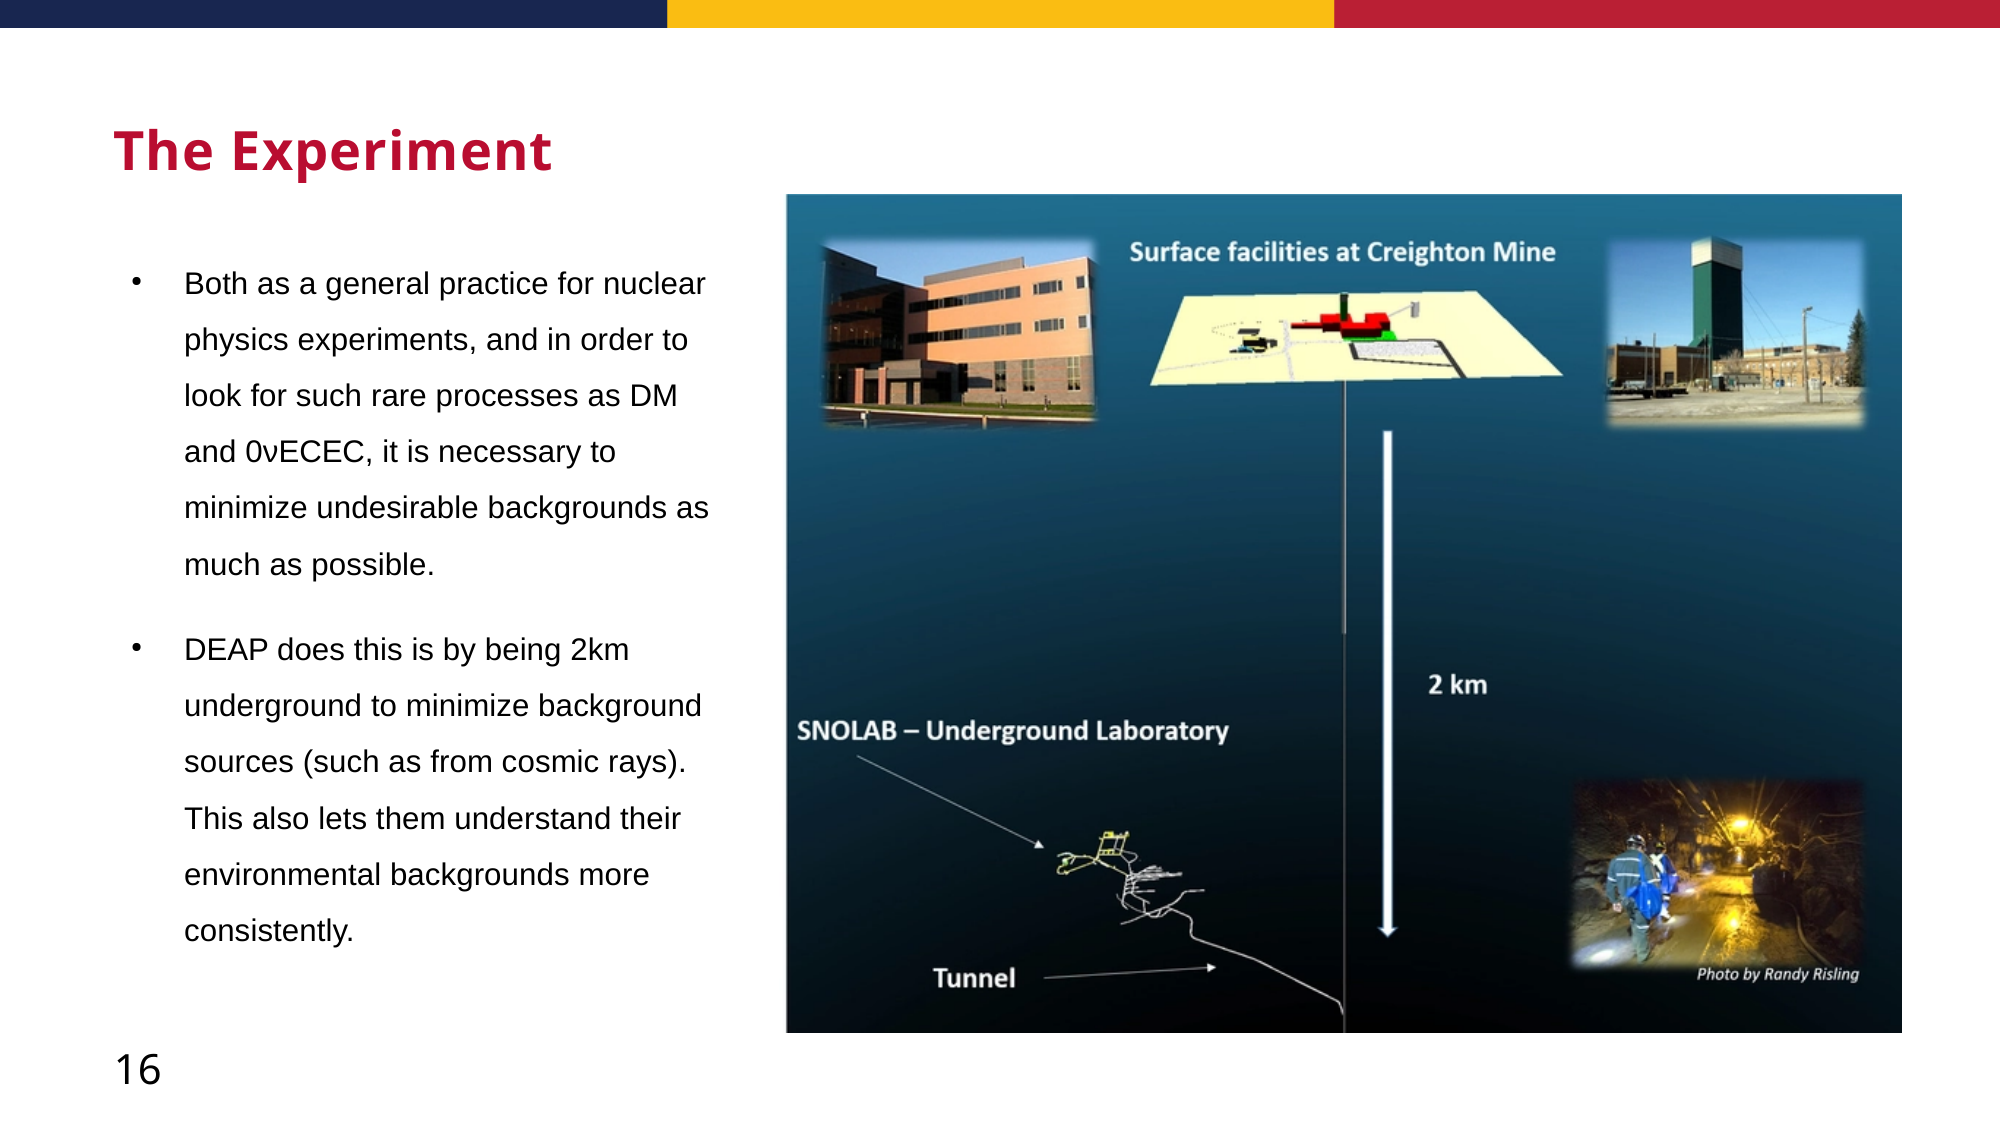

# The Experiment
Both as a general practice for nuclear physics experiments, and in order to look for such rare processes as DM and 0νECEC, it is necessary to minimize undesirable backgrounds as much as possible.
DEAP does this is by being 2km underground to minimize background sources (such as from cosmic rays). This also lets them understand their environmental backgrounds more consistently.